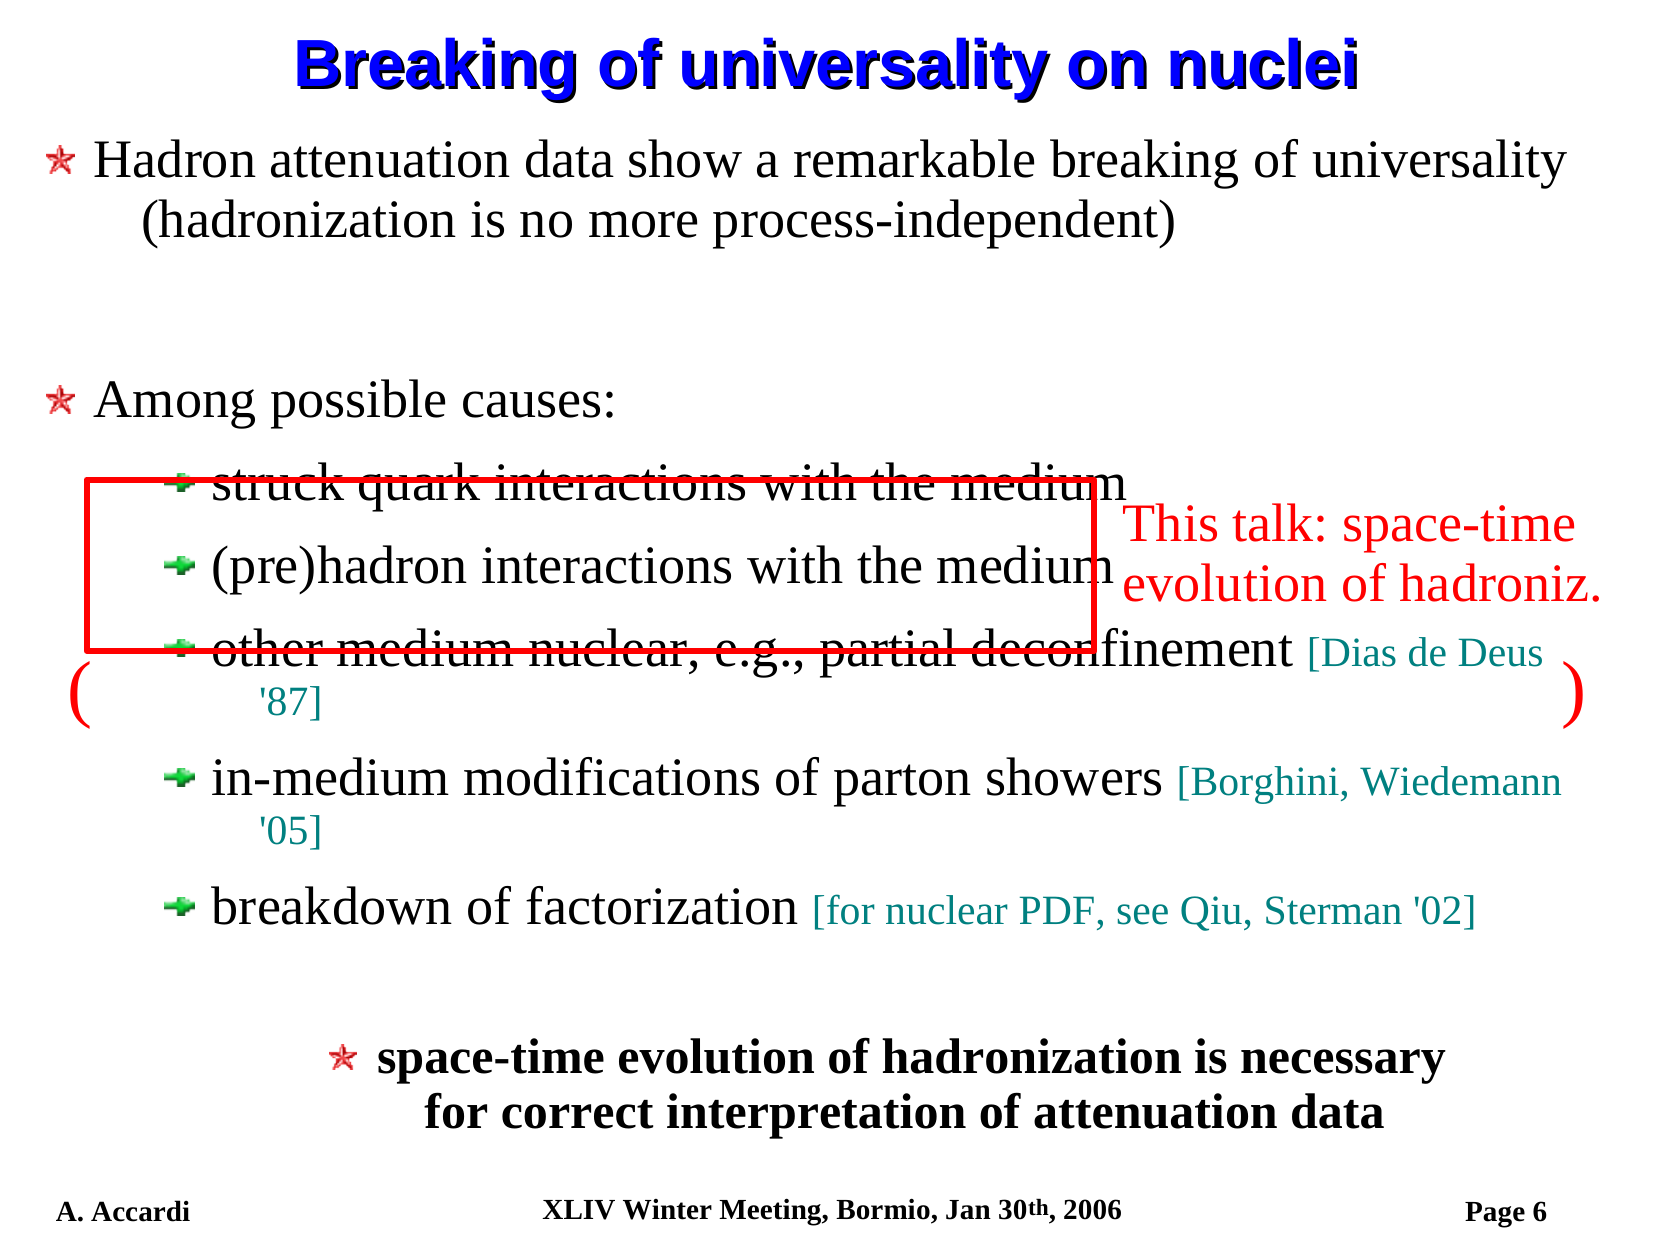

Breaking of universality on nuclei
Hadron attenuation data show a remarkable breaking of universality
(hadronization is no more process-independent)
Among possible causes:
struck quark interactions with the medium
(pre)hadron interactions with the medium
other medium nuclear, e.g., partial deconfinement [Dias de Deus '87]
in-medium modifications of parton showers [Borghini, Wiedemann '05]
breakdown of factorization [for nuclear PDF, see Qiu, Sterman '02]
space-time evolution of hadronization is necessary
for correct interpretation of attenuation data
This talk: space-time
evolution of hadroniz.
(
)
A. Accardi
XLIV Winter Meeting, Bormio, Jan 30th, 2006
Page